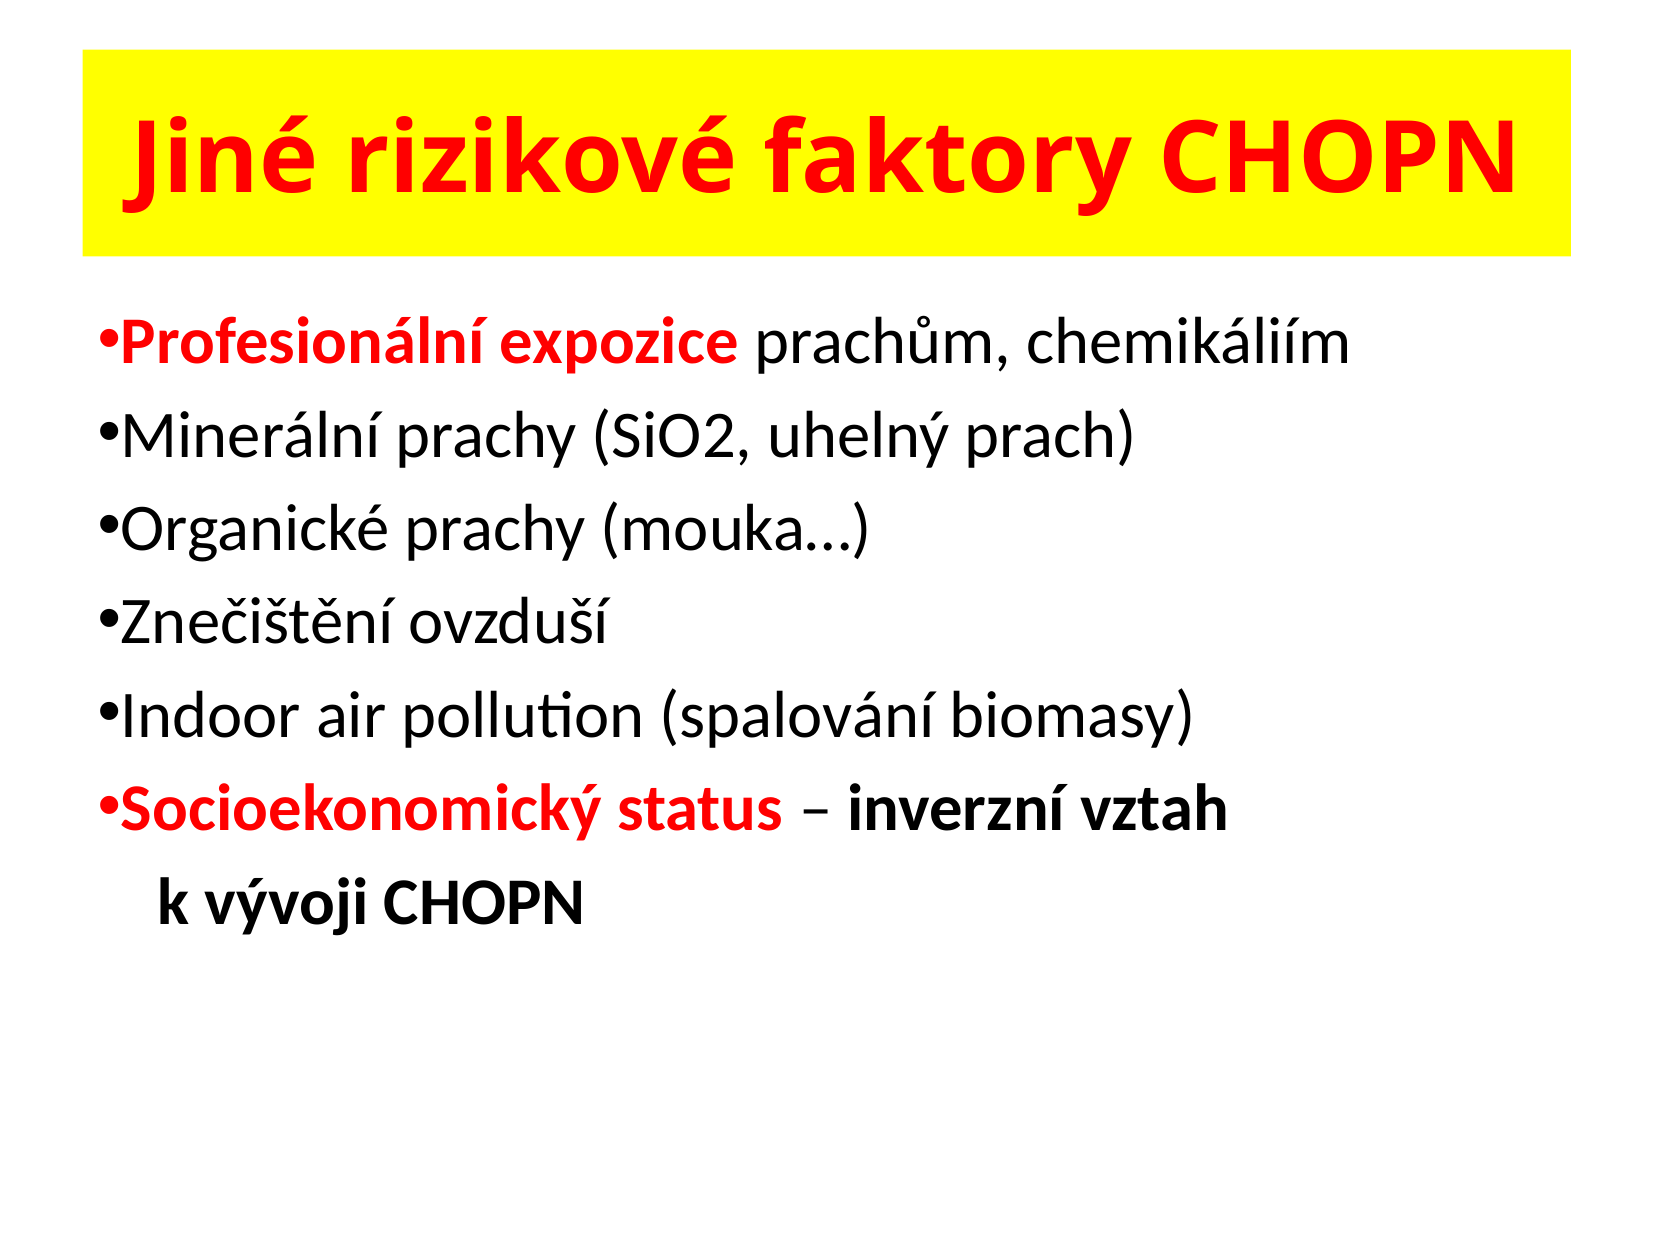

# Jiné rizikové faktory CHOPN
Profesionální expozice prachům, chemikáliím
Minerální prachy (SiO2, uhelný prach)
Organické prachy (mouka…)
Znečištění ovzduší
Indoor air pollution (spalování biomasy)
Socioekonomický status – inverzní vztah
 k vývoji CHOPN